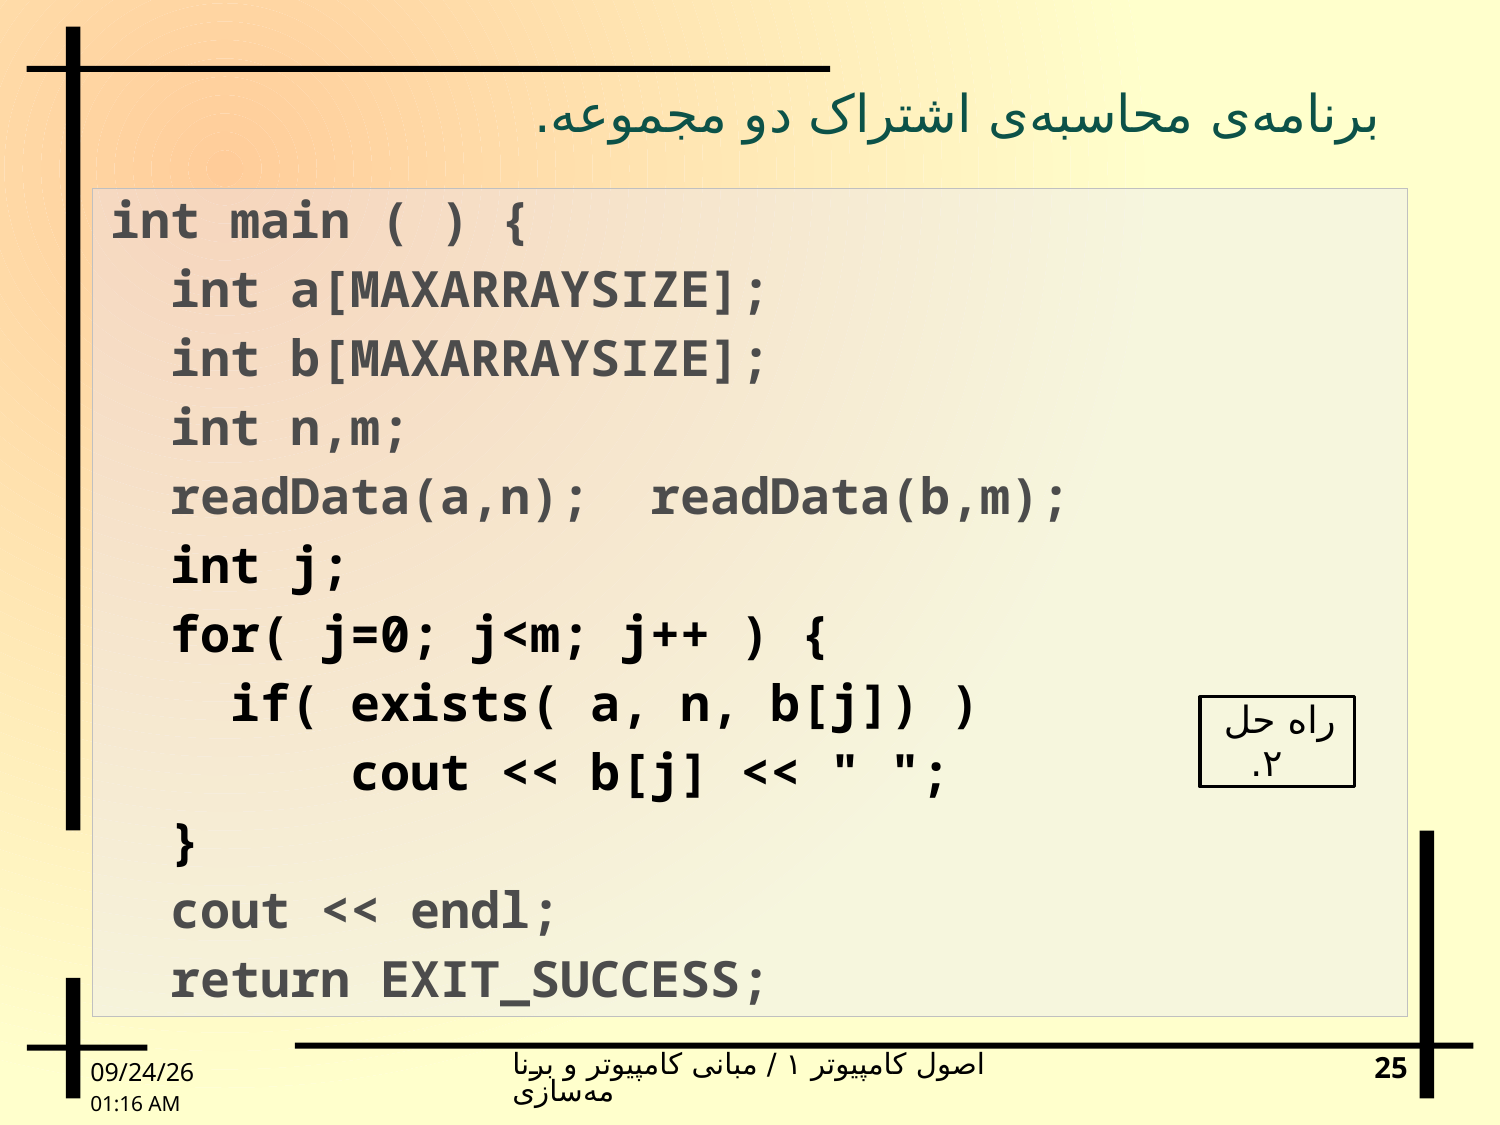

# برنامه‌ی محاسبه‌ی اشتراک دو مجموعه.
int main ( ) {
 int a[MAXARRAYSIZE];
 int b[MAXARRAYSIZE];
 int n,m;
 readData(a,n); readData(b,m);
 int j;
 for( j=0; j<m; j++ ) {
 if( exists( a, n, b[j]) )
 cout << b[j] << " ";
 }
 cout << endl;
 return EXIT_SUCCESS;
راه حل ۲.
اصول کامپیوتر ۱ / مبانی کامپیوتر و برنامه‌سازی
25